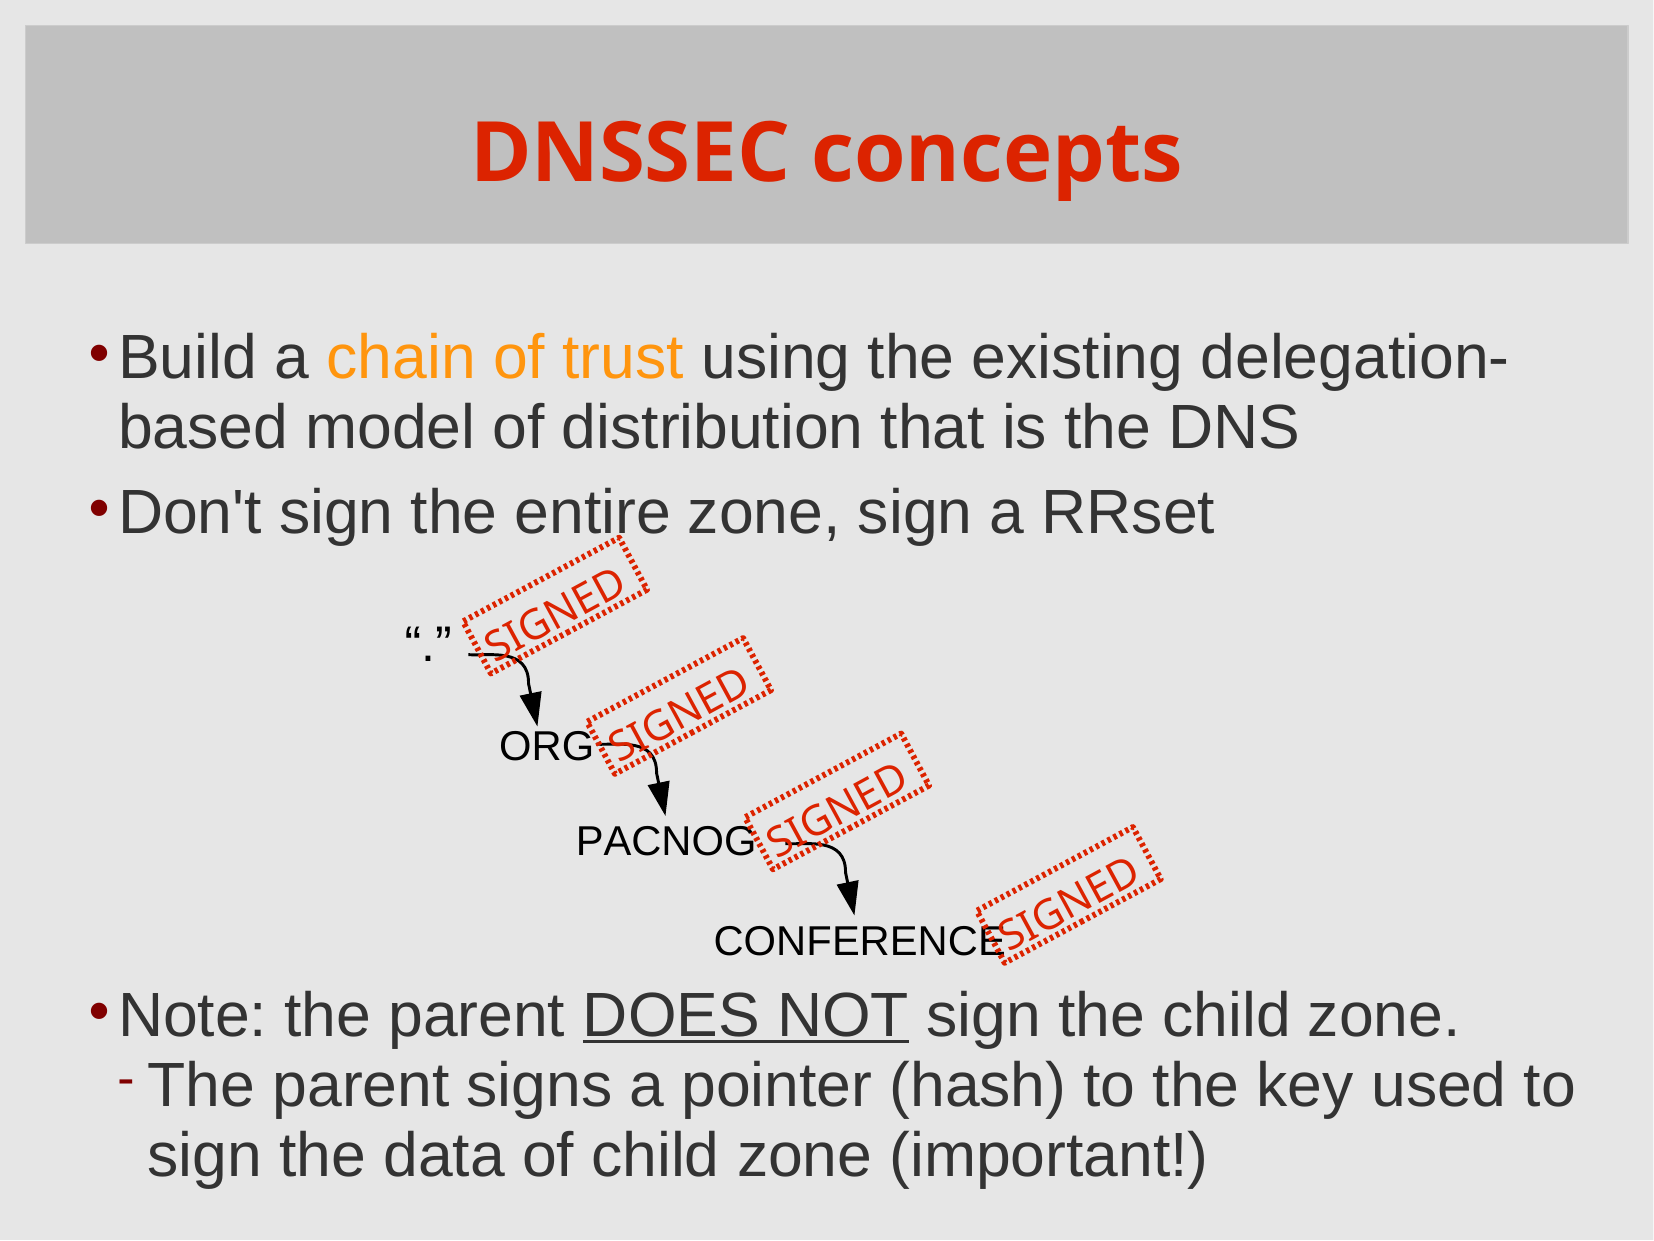

# DNSSEC concepts
Build a chain of trust using the existing delegation-based model of distribution that is the DNS
Don't sign the entire zone, sign a RRset
Note: the parent DOES NOT sign the child zone.
The parent signs a pointer (hash) to the key used to sign the data of child zone (important!)
SIGNED
“.”
SIGNED
SIGNED
ORG
SIGNED
PACNOG
CONFERENCE